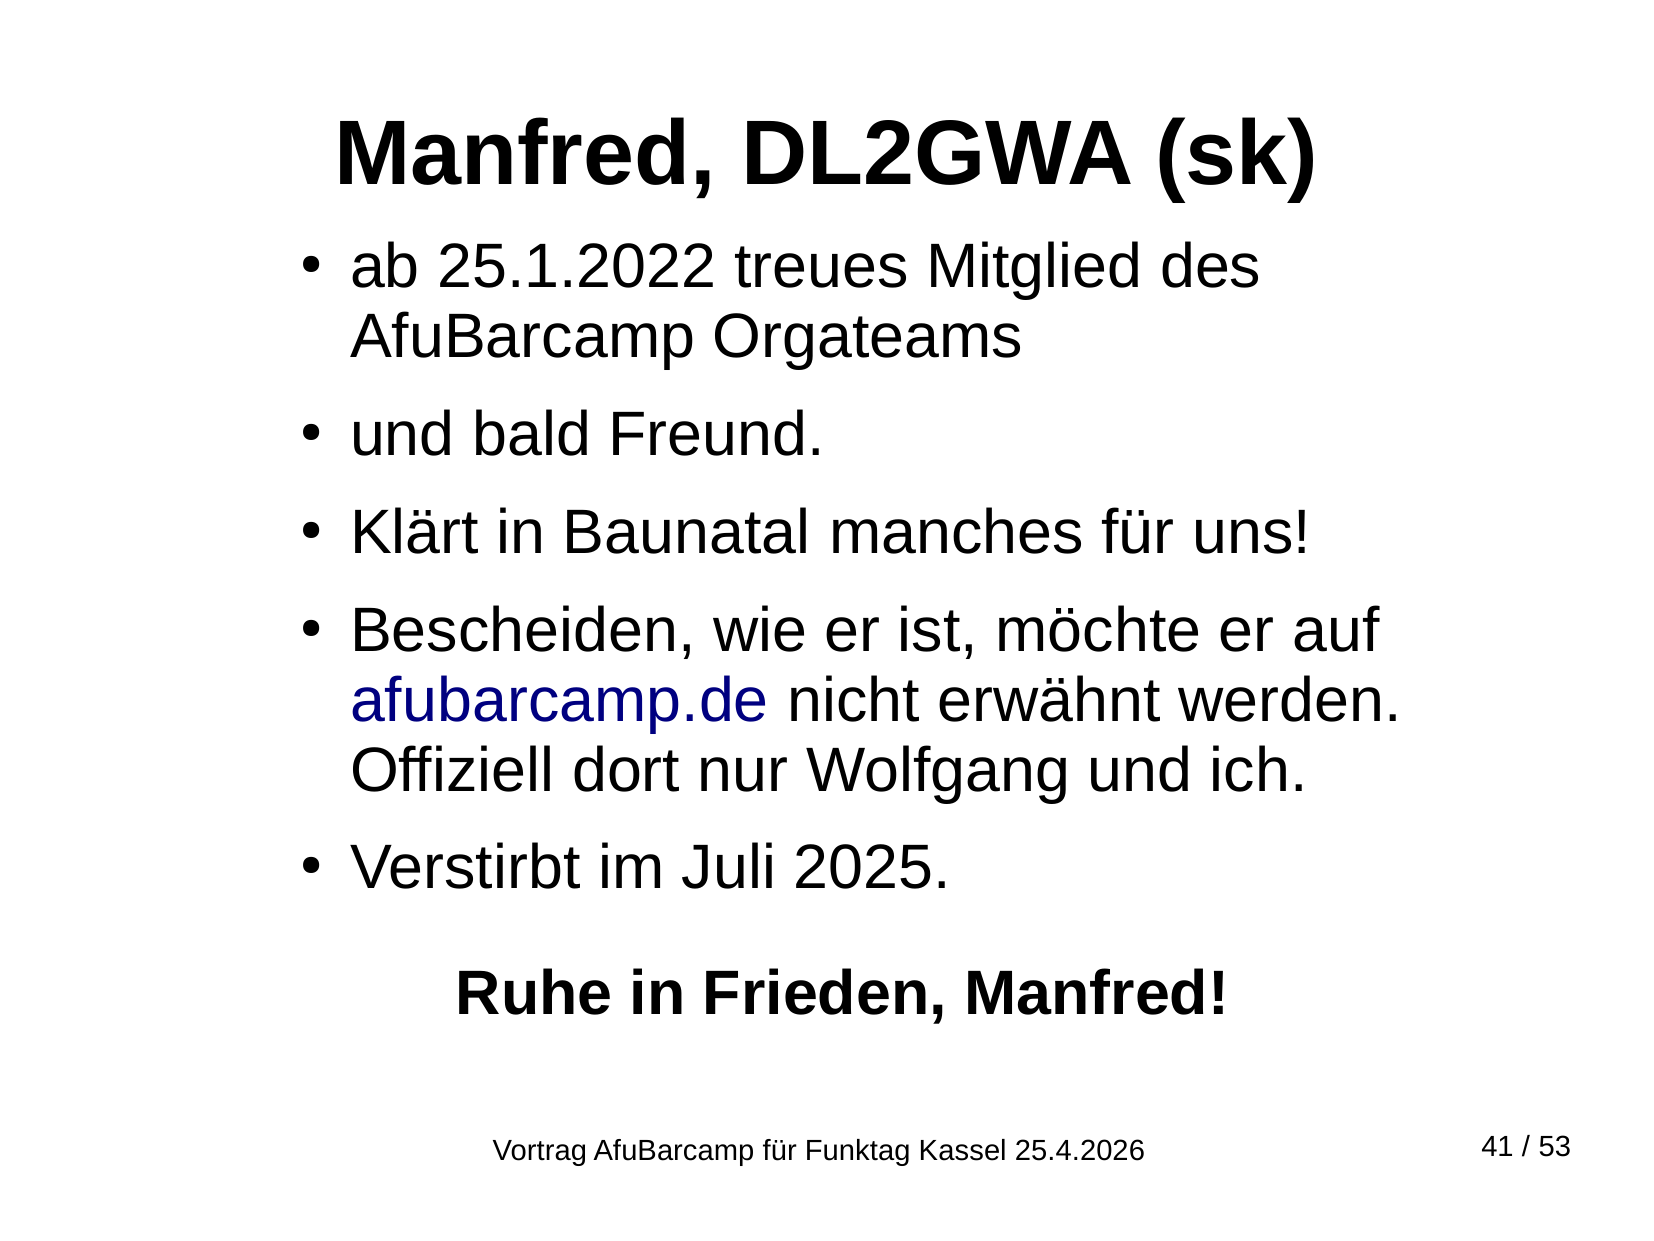

# Manfred, DL2GWA (sk)
ab 25.1.2022 treues Mitglied des
AfuBarcamp Orgateams
und bald Freund.
Klärt in Baunatal manches für uns!
Bescheiden, wie er ist, möchte er auf
afubarcamp.de nicht erwähnt werden.
Offiziell dort nur Wolfgang und ich.
Verstirbt im Juli 2025.
Ruhe in Frieden, Manfred!